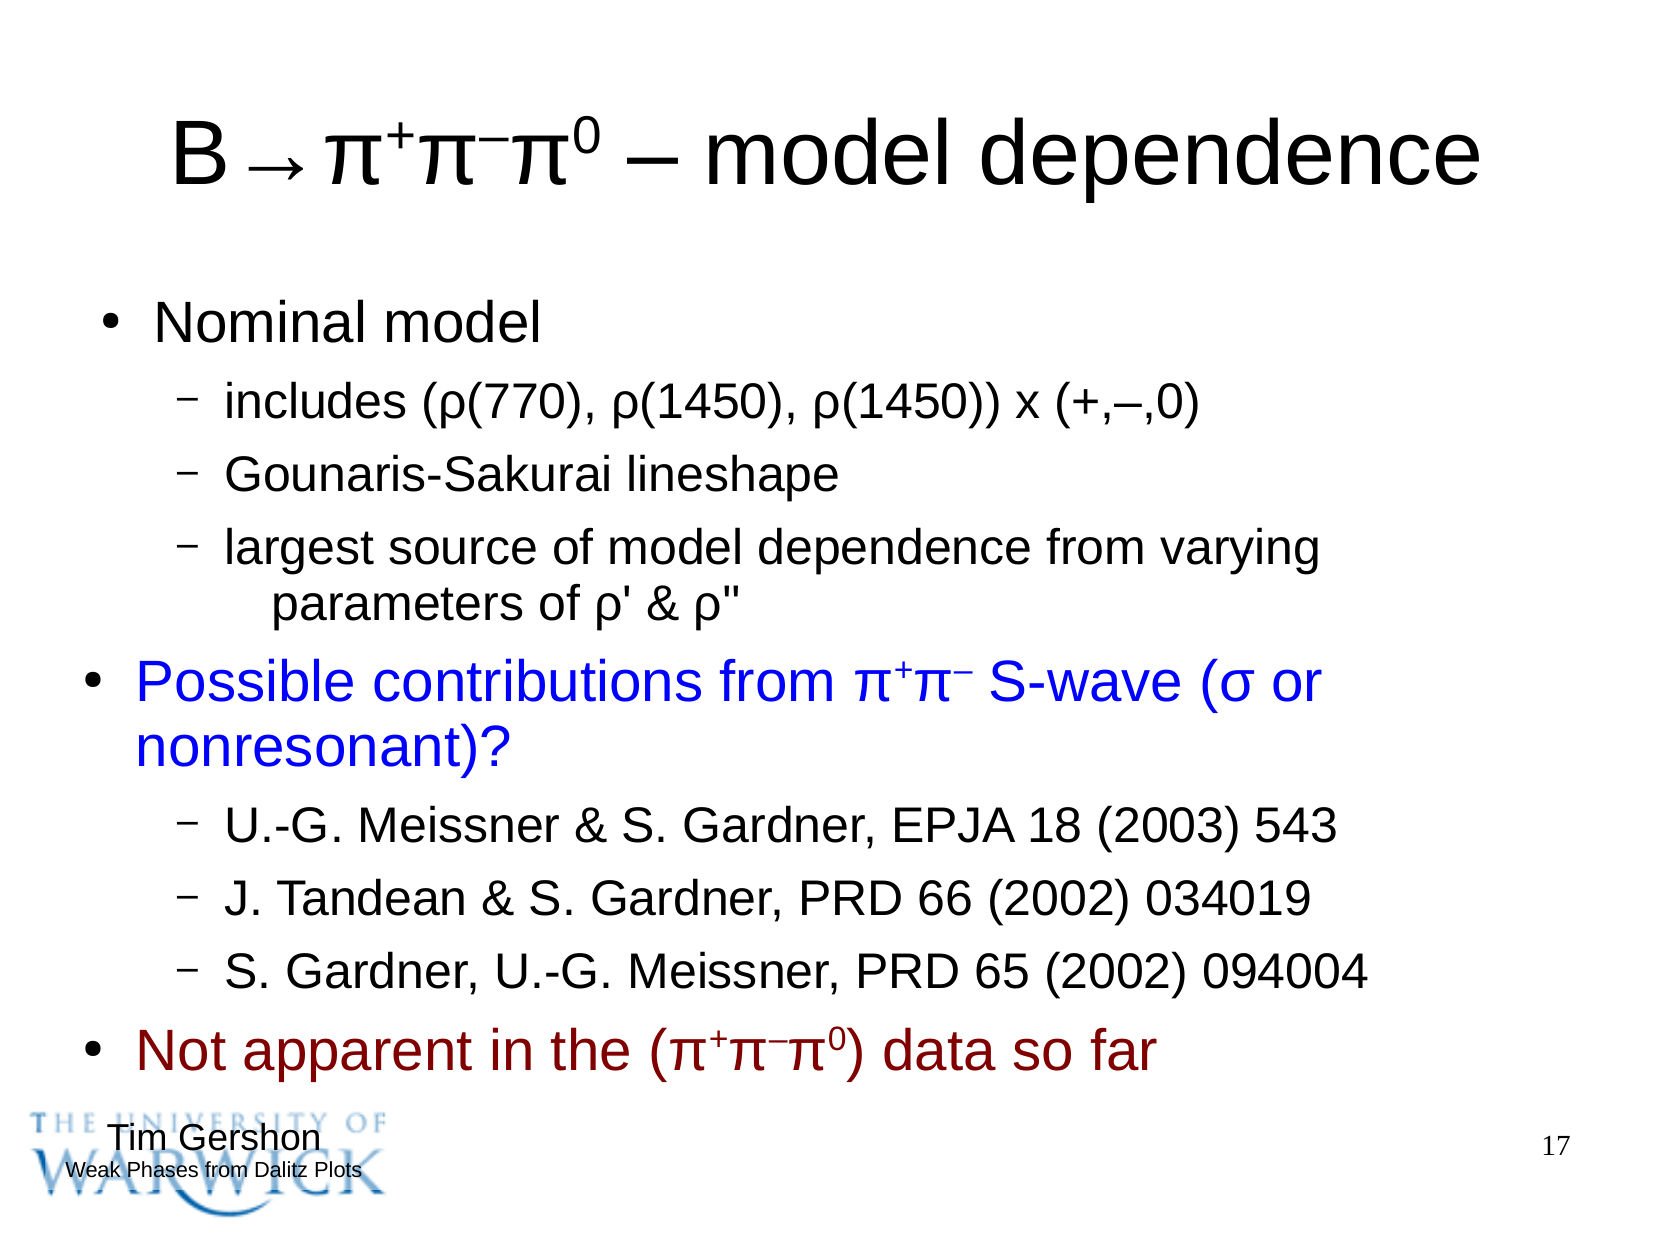

# B→π+π–π0 – model dependence
Nominal model
includes (ρ(770), ρ(1450), ρ(1450)) x (+,–,0)
Gounaris-Sakurai lineshape
largest source of model dependence from varying parameters of ρ' & ρ''
Possible contributions from π+π– S-wave (σ or nonresonant)?
U.-G. Meissner & S. Gardner, EPJA 18 (2003) 543
J. Tandean & S. Gardner, PRD 66 (2002) 034019
S. Gardner, U.-G. Meissner, PRD 65 (2002) 094004
Not apparent in the (π+π–π0) data so far
Tim Gershon
Weak Phases from Dalitz Plots
17